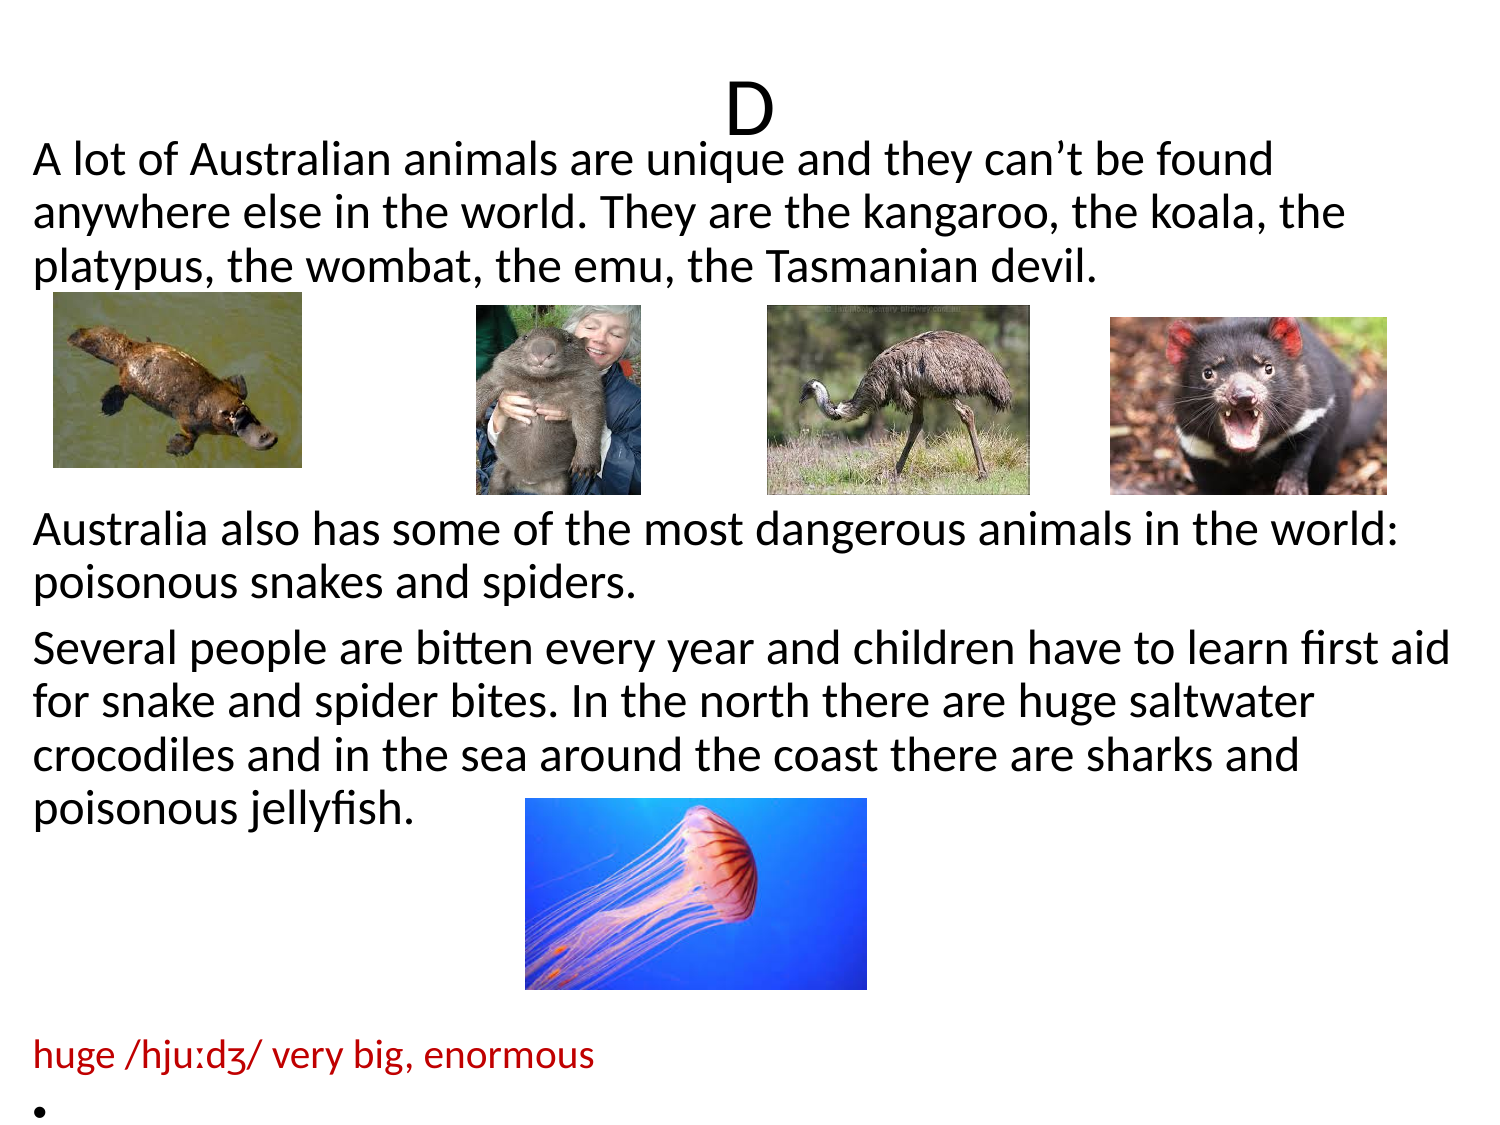

# D
A lot of Australian animals are unique and they can’t be found anywhere else in the world. They are the kangaroo, the koala, the platypus, the wombat, the emu, the Tasmanian devil.
Australia also has some of the most dangerous animals in the world: poisonous snakes and spiders.
Several people are bitten every year and children have to learn first aid for snake and spider bites. In the north there are huge saltwater crocodiles and in the sea around the coast there are sharks and poisonous jellyfish.
huge /hjuːdʒ/ very big, enormous